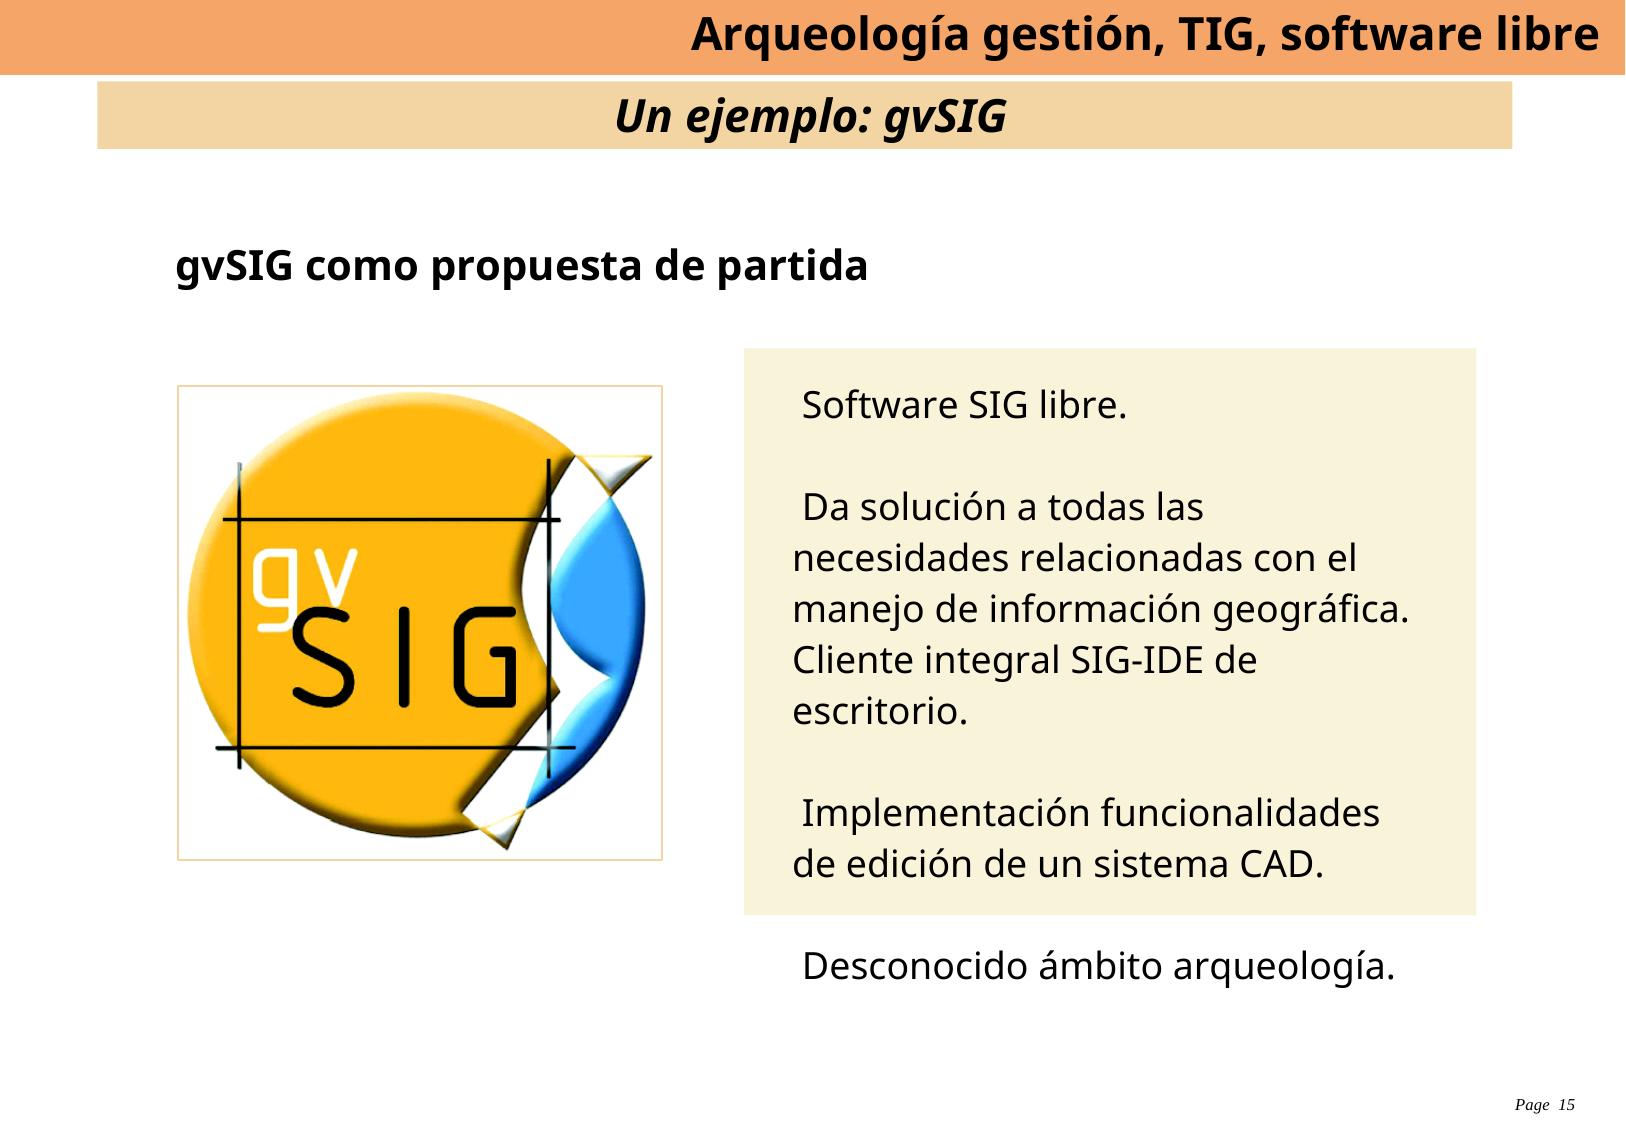

Arqueología gestión, TIG, software libre
 Un ejemplo: gvSIG
gvSIG como propuesta de partida
 Software SIG libre.
 Da solución a todas las necesidades relacionadas con el manejo de información geográfica. Cliente integral SIG-IDE de escritorio.
 Implementación funcionalidades de edición de un sistema CAD.
 Desconocido ámbito arqueología.